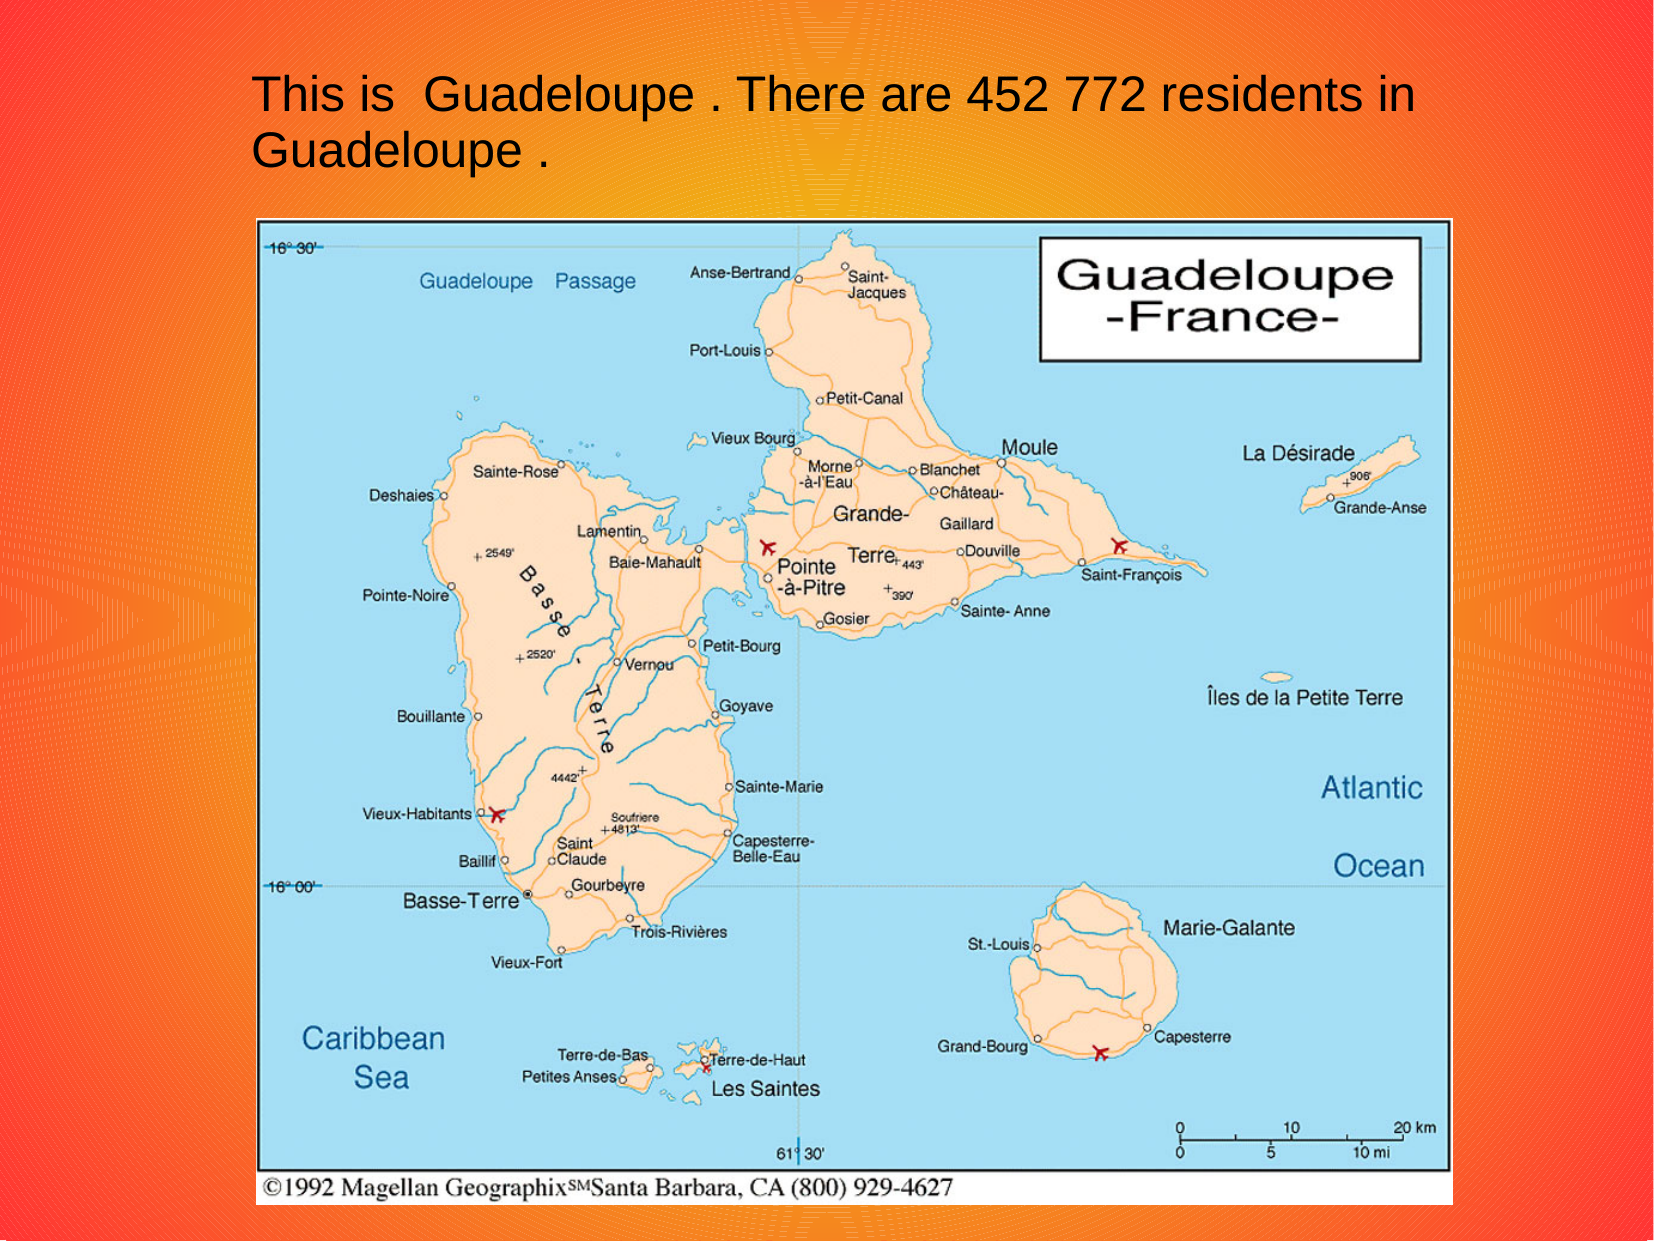

This is Guadeloupe . There are 452 772 residents in Guadeloupe .